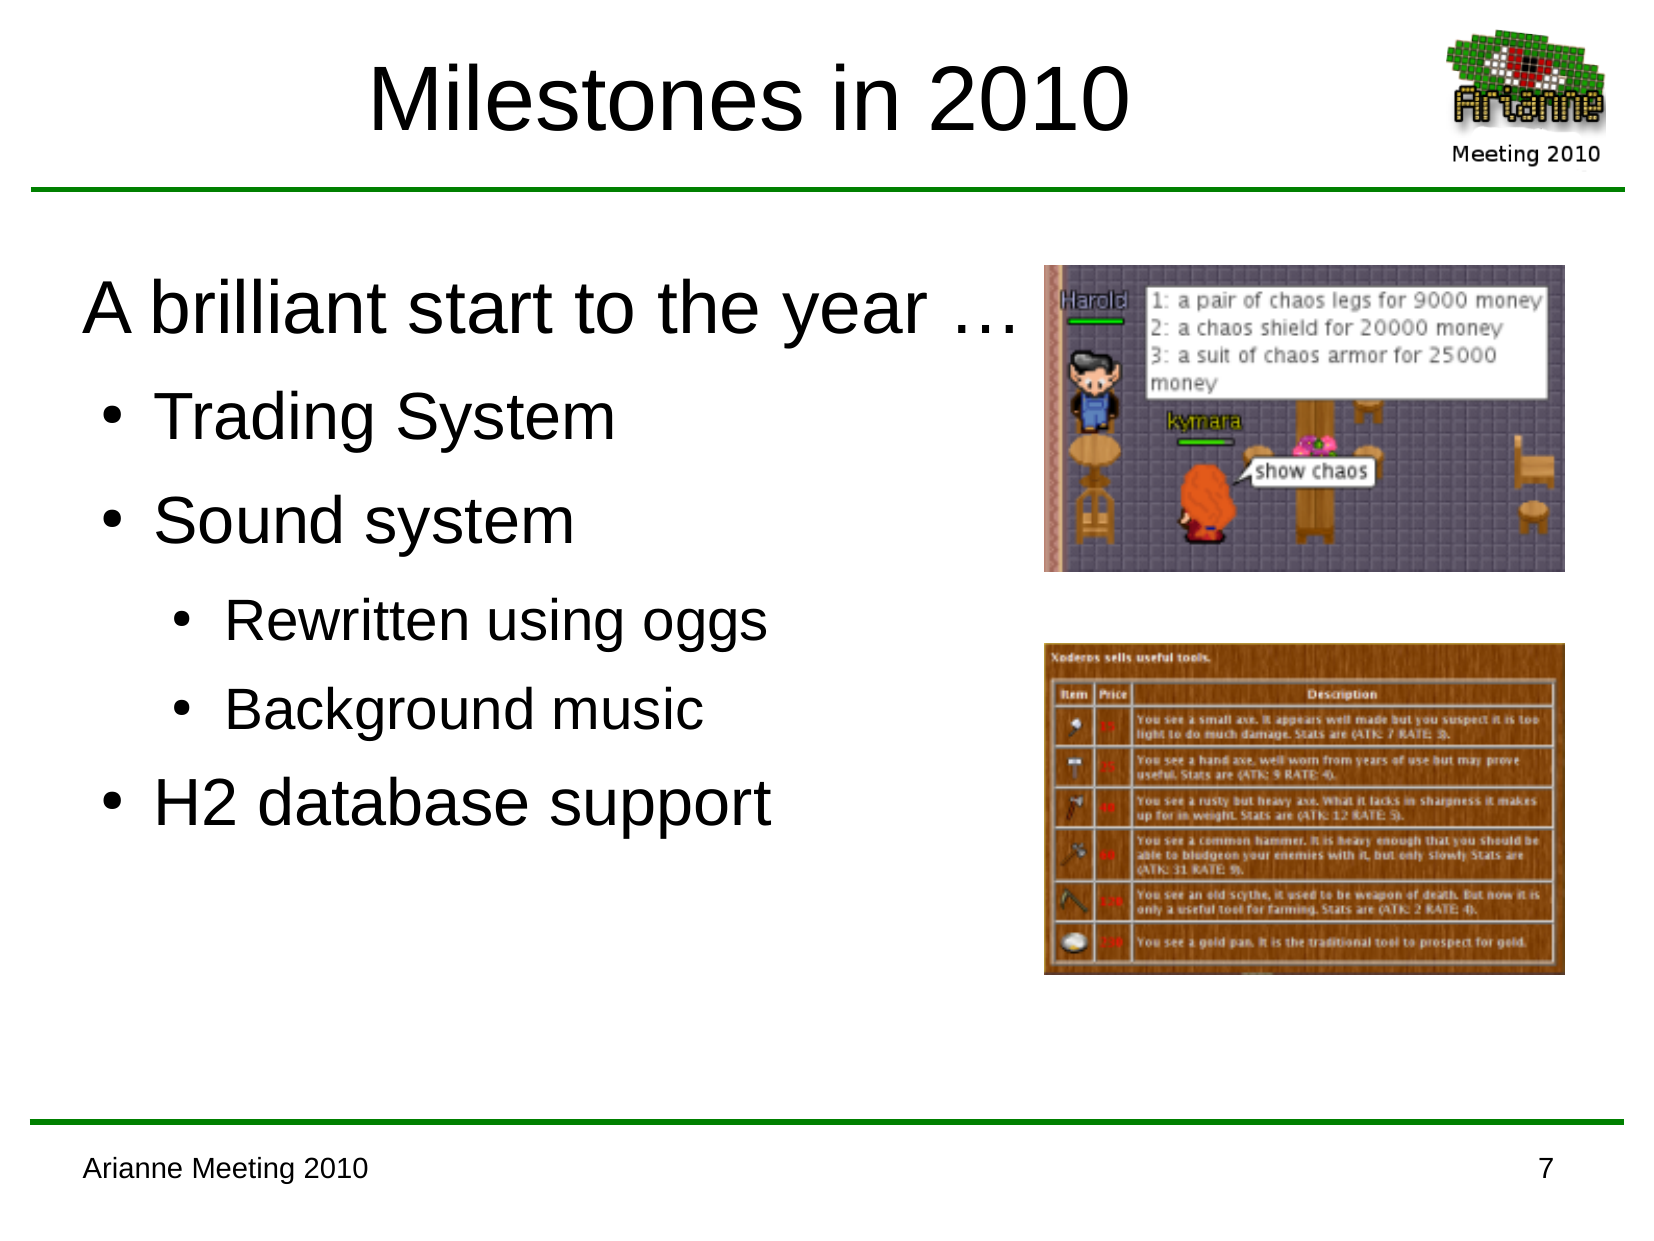

# Milestones in 2010
A brilliant start to the year …
Trading System
Sound system
Rewritten using oggs
Background music
H2 database support
2010-03-13
7